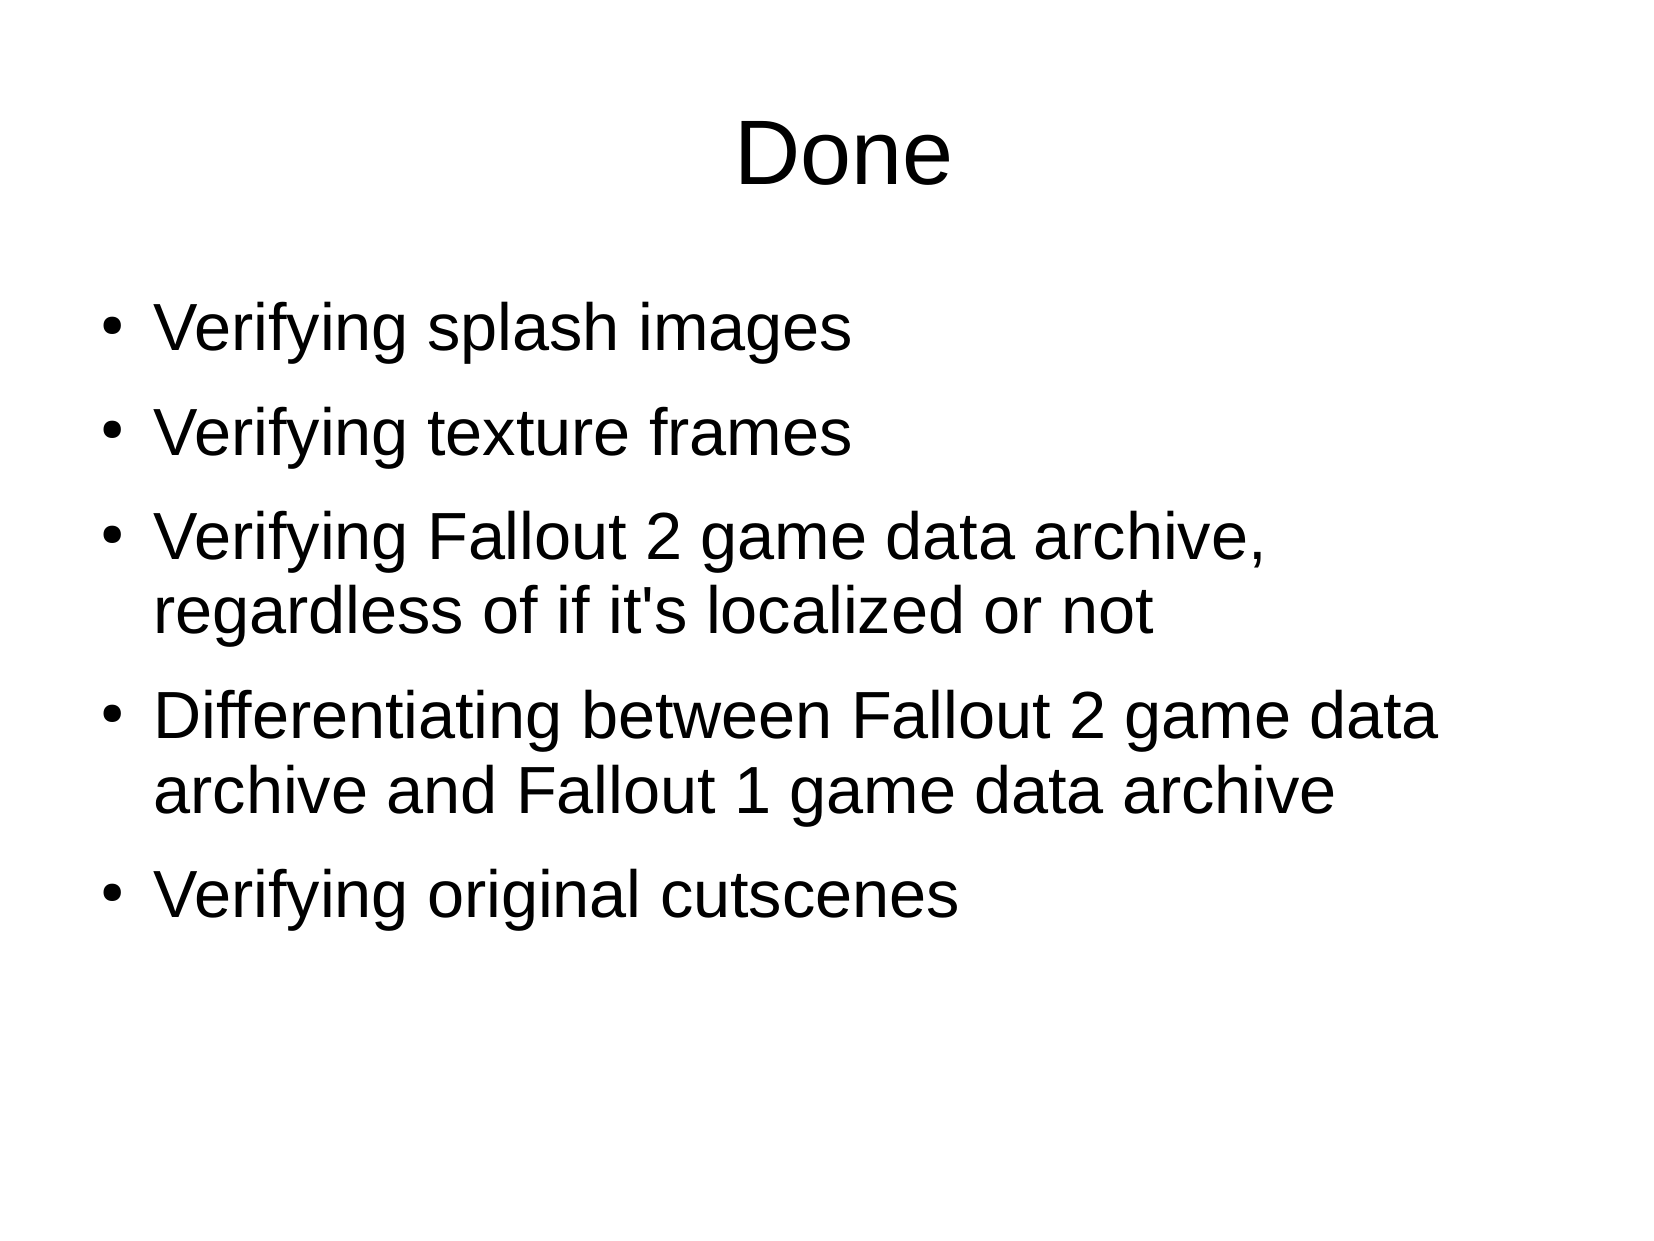

# Done
Verifying splash images
Verifying texture frames
Verifying Fallout 2 game data archive, regardless of if it's localized or not
Differentiating between Fallout 2 game data archive and Fallout 1 game data archive
Verifying original cutscenes